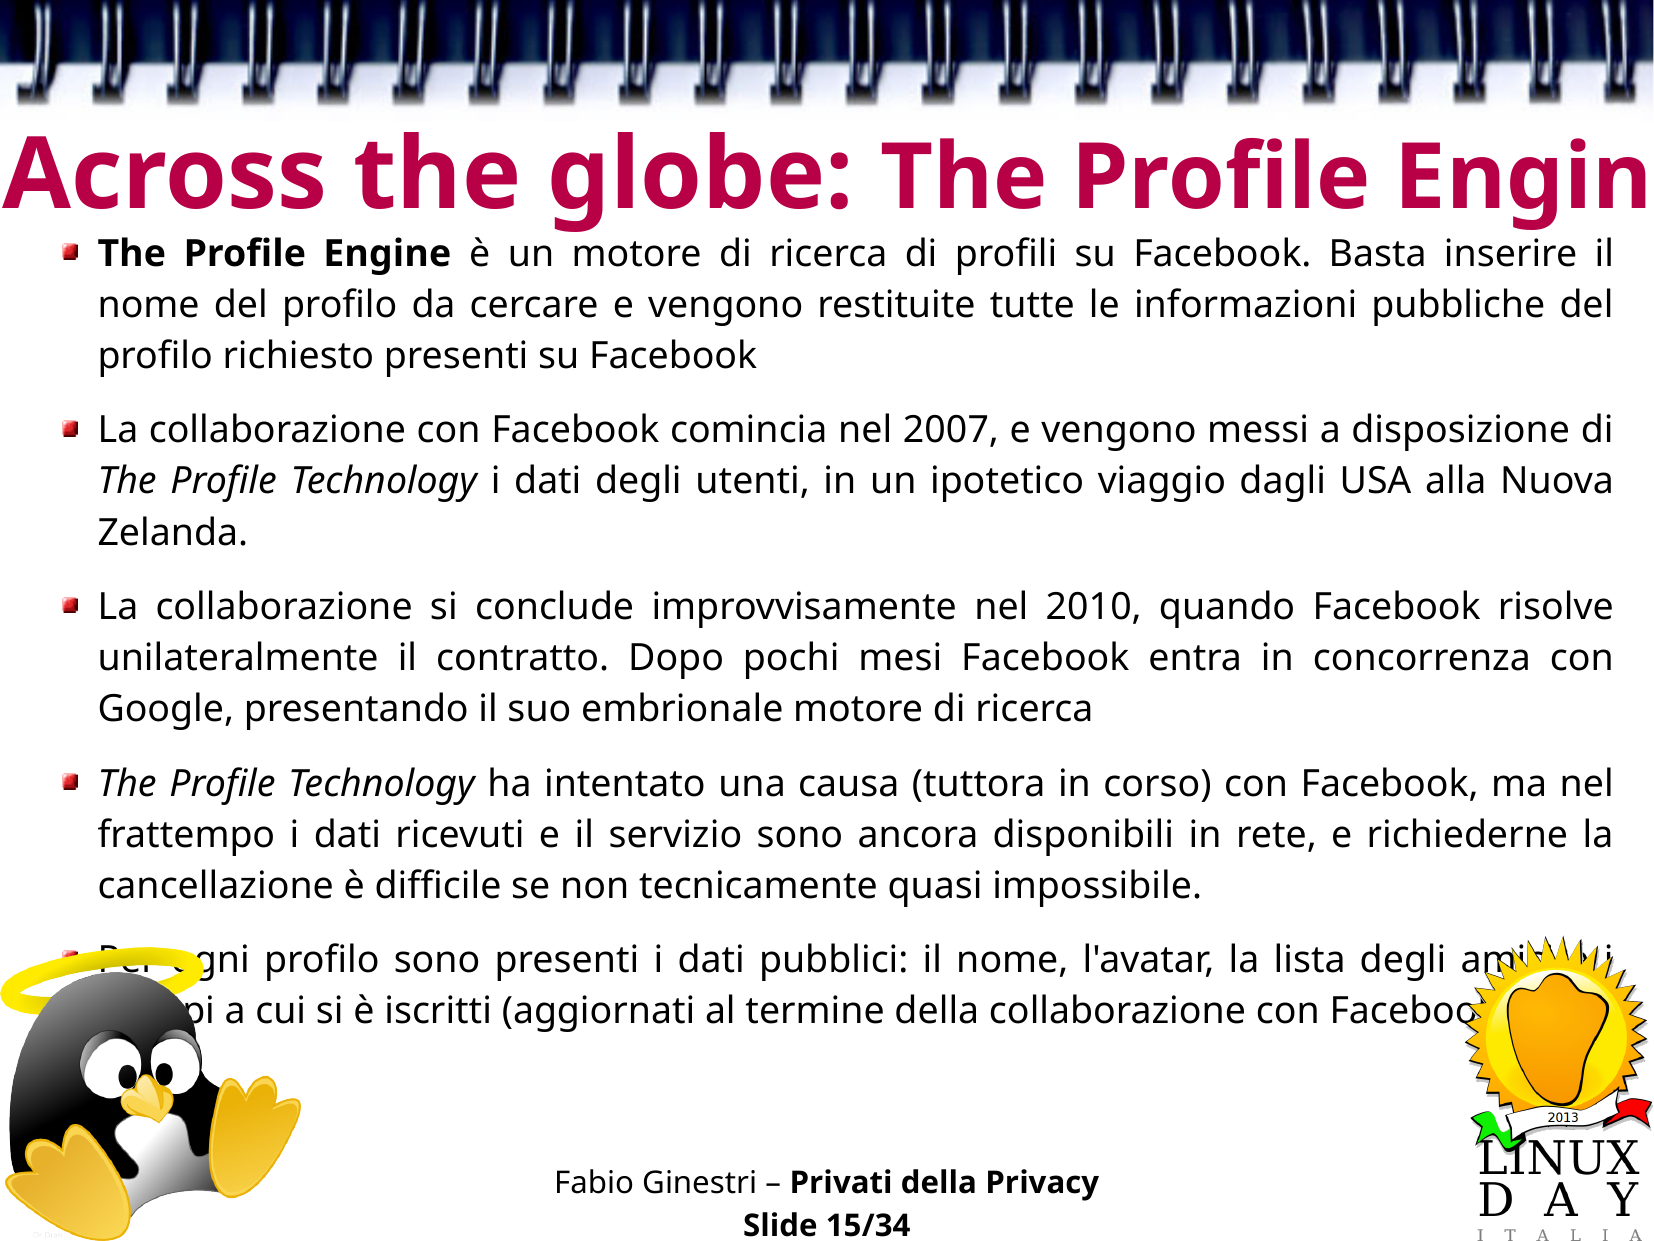

Across the globe: The Profile Engine
The Profile Engine è un motore di ricerca di profili su Facebook. Basta inserire il nome del profilo da cercare e vengono restituite tutte le informazioni pubbliche del profilo richiesto presenti su Facebook
La collaborazione con Facebook comincia nel 2007, e vengono messi a disposizione di The Profile Technology i dati degli utenti, in un ipotetico viaggio dagli USA alla Nuova Zelanda.
La collaborazione si conclude improvvisamente nel 2010, quando Facebook risolve unilateralmente il contratto. Dopo pochi mesi Facebook entra in concorrenza con Google, presentando il suo embrionale motore di ricerca
The Profile Technology ha intentato una causa (tuttora in corso) con Facebook, ma nel frattempo i dati ricevuti e il servizio sono ancora disponibili in rete, e richiederne la cancellazione è difficile se non tecnicamente quasi impossibile.
Per ogni profilo sono presenti i dati pubblici: il nome, l'avatar, la lista degli amici e i gruppi a cui si è iscritti (aggiornati al termine della collaborazione con Facebook).
Fabio Ginestri – Privati della Privacy
Slide /34